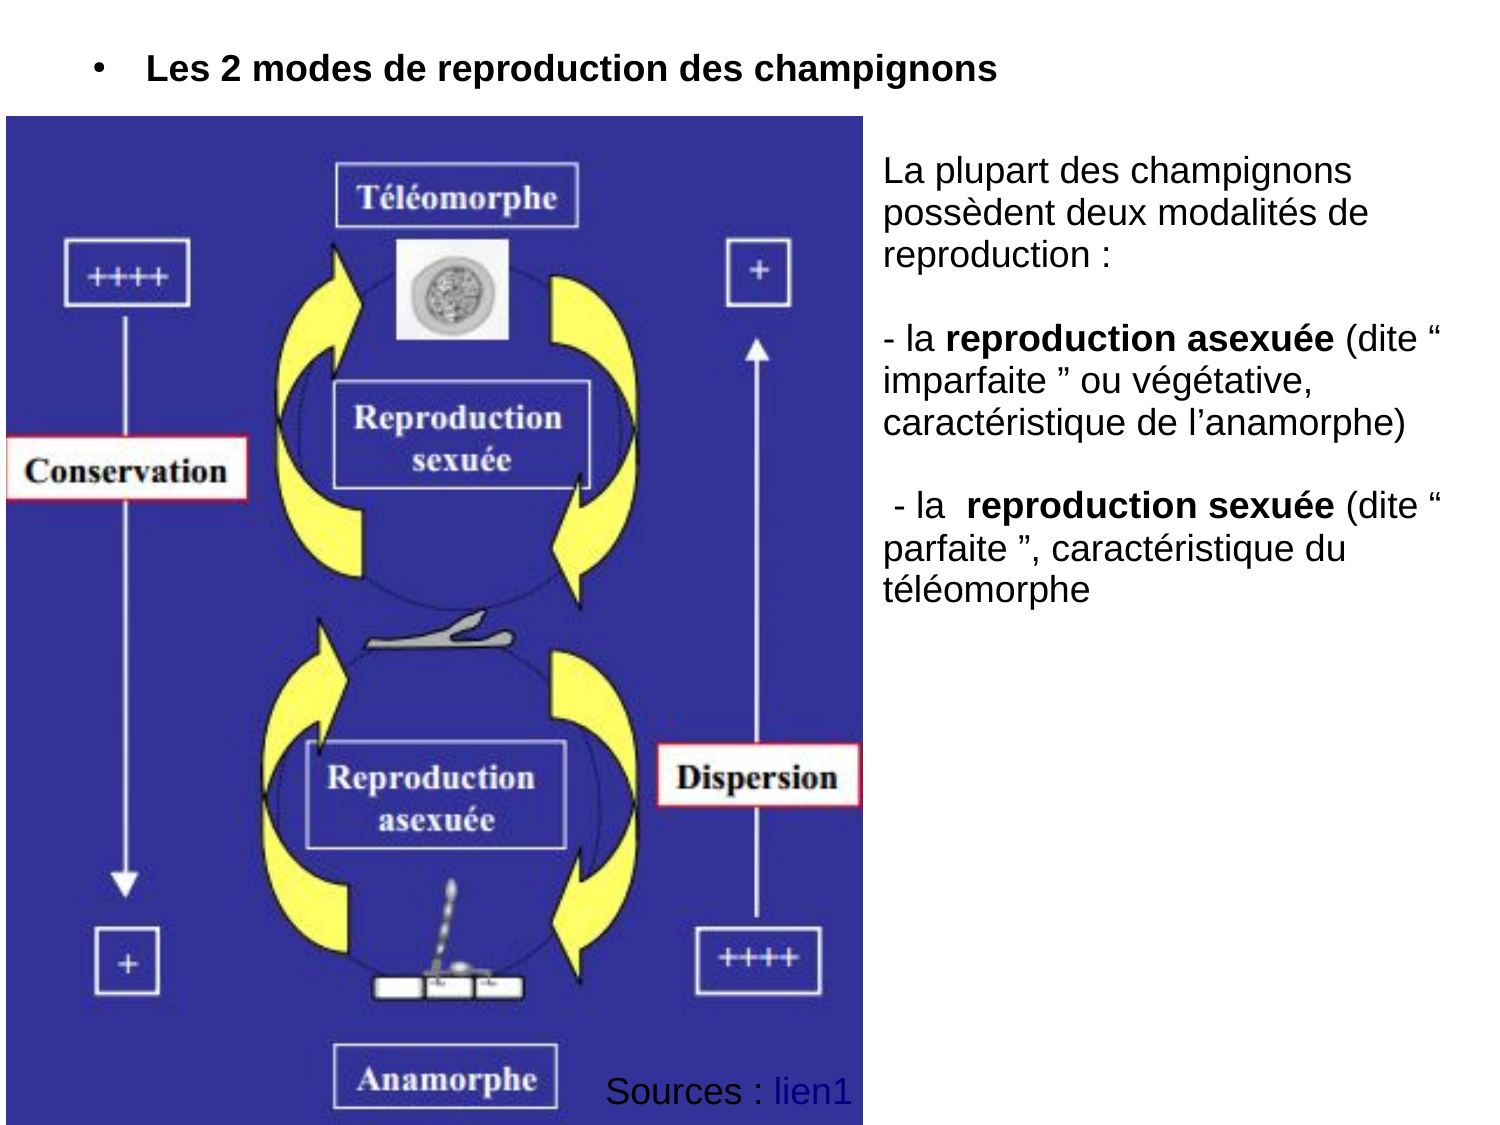

# Les 2 modes de reproduction des champignons
La plupart des champignons
possèdent deux modalités de
reproduction :
- la reproduction asexuée (dite “ imparfaite ” ou végétative, caractéristique de l’anamorphe)
 - la reproduction sexuée (dite “ parfaite ”, caractéristique du téléomorphe
Sources : lien1